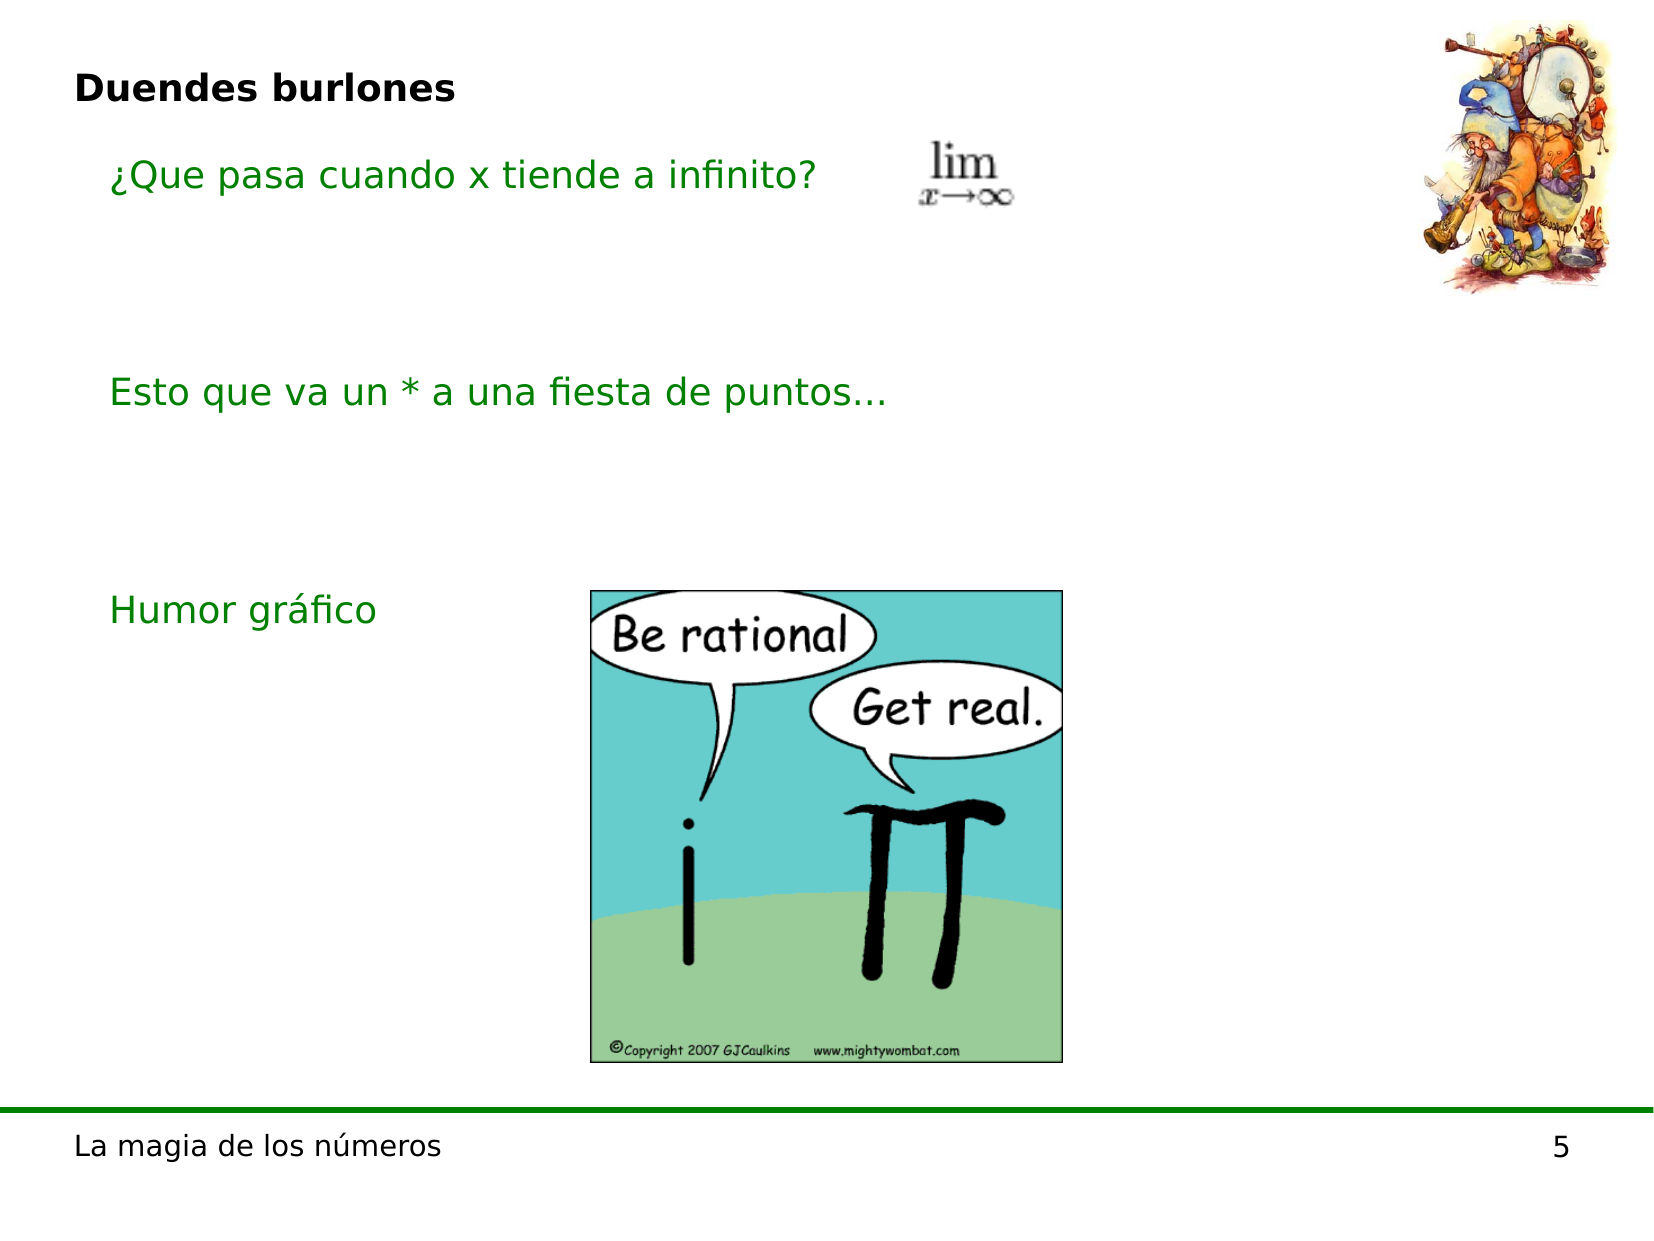

Duendes burlones
¿Que pasa cuando x tiende a infinito?
Esto que va un * a una fiesta de puntos...
Humor gráfico
La magia de los números
5